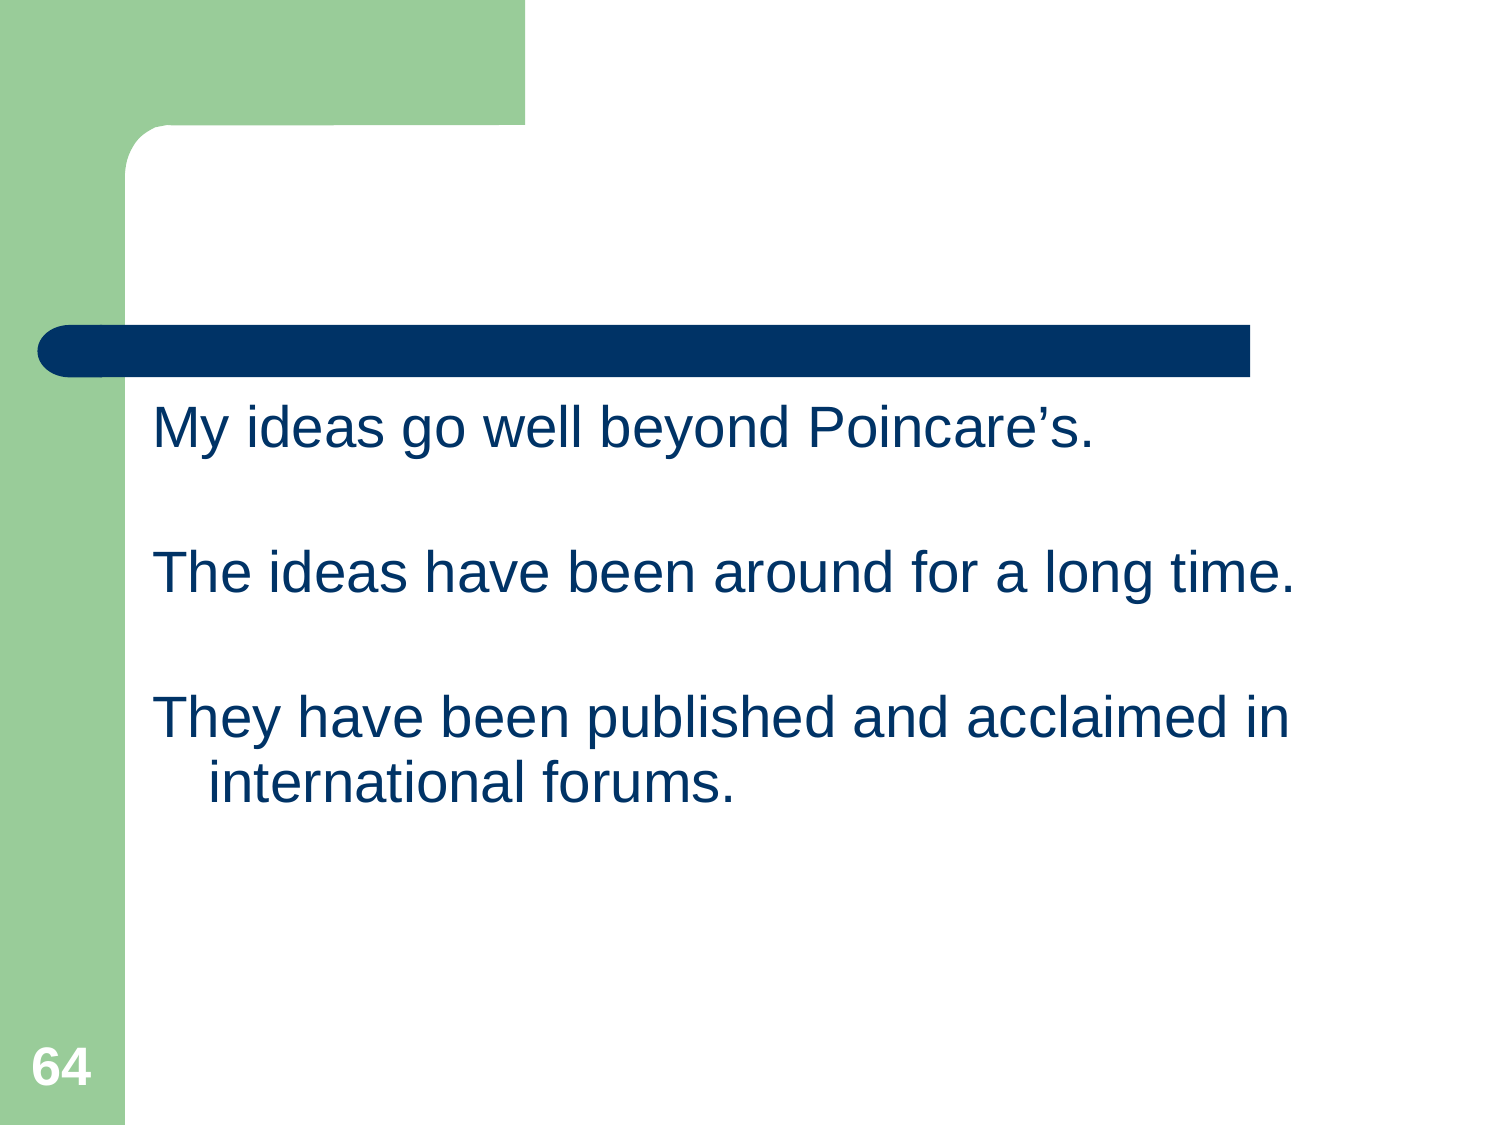

# My ideas go well beyond Poincare’s.
The ideas have been around for a long time.
They have been published and acclaimed in international forums.
64